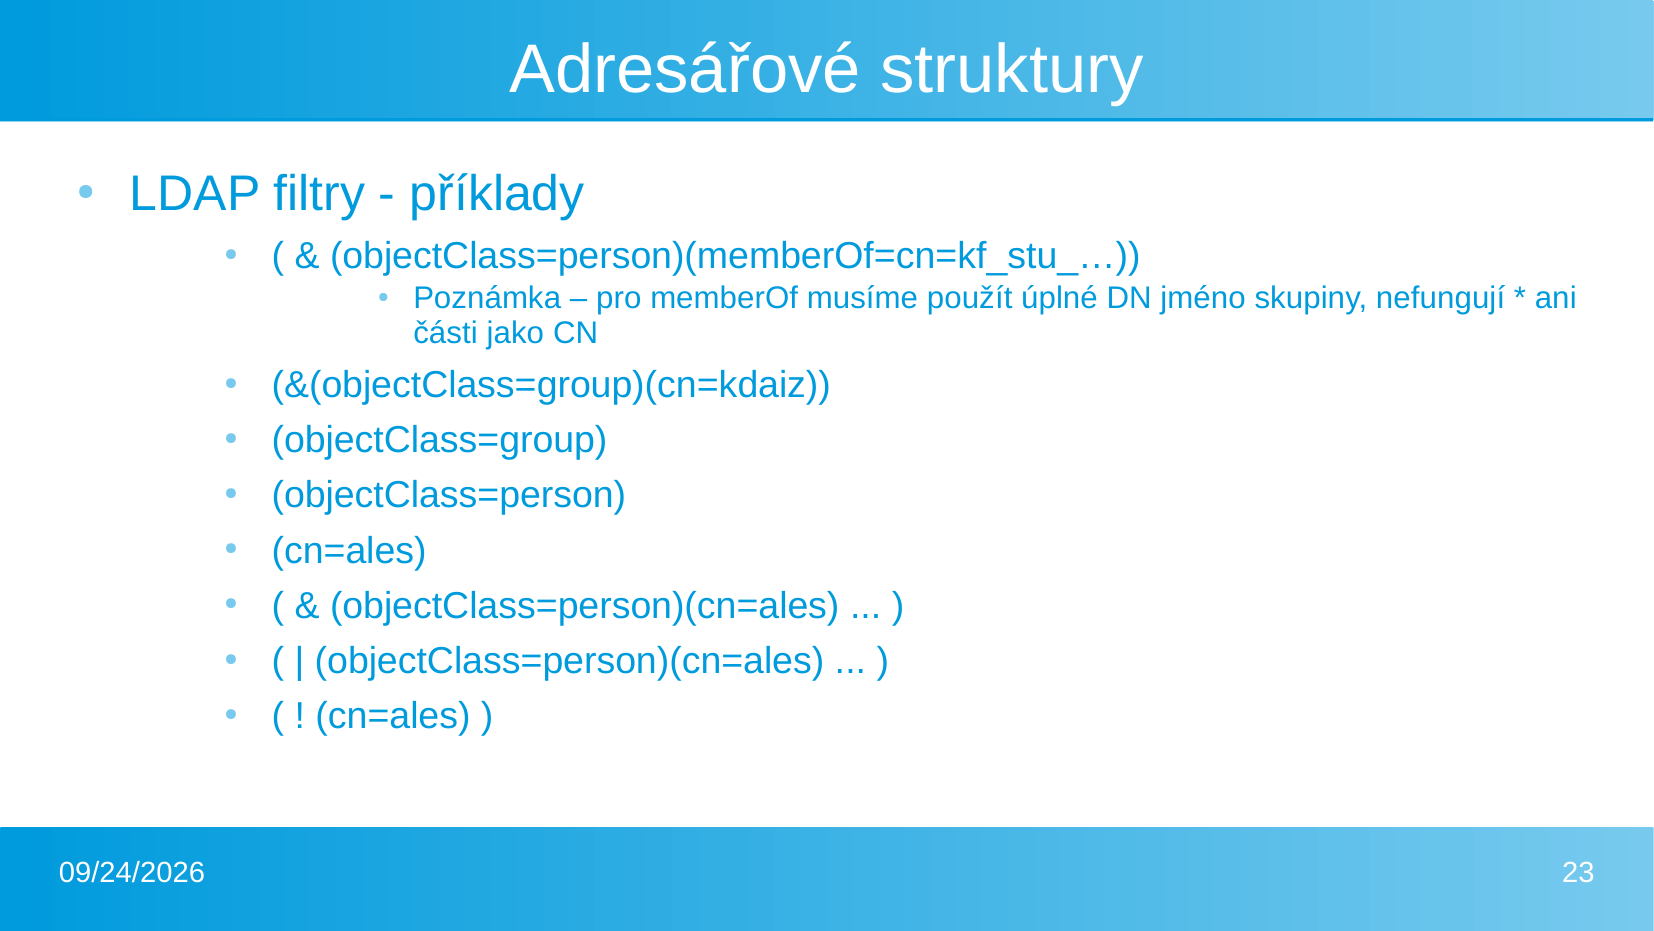

# Adresářové struktury
LDAP filtry - příklady
( & (objectClass=person)(memberOf=cn=kf_stu_…))
Poznámka – pro memberOf musíme použít úplné DN jméno skupiny, nefungují * ani části jako CN
(&(objectClass=group)(cn=kdaiz))
(objectClass=group)
(objectClass=person)
(cn=ales)
( & (objectClass=person)(cn=ales) ... )
( | (objectClass=person)(cn=ales) ... )
( ! (cn=ales) )
23